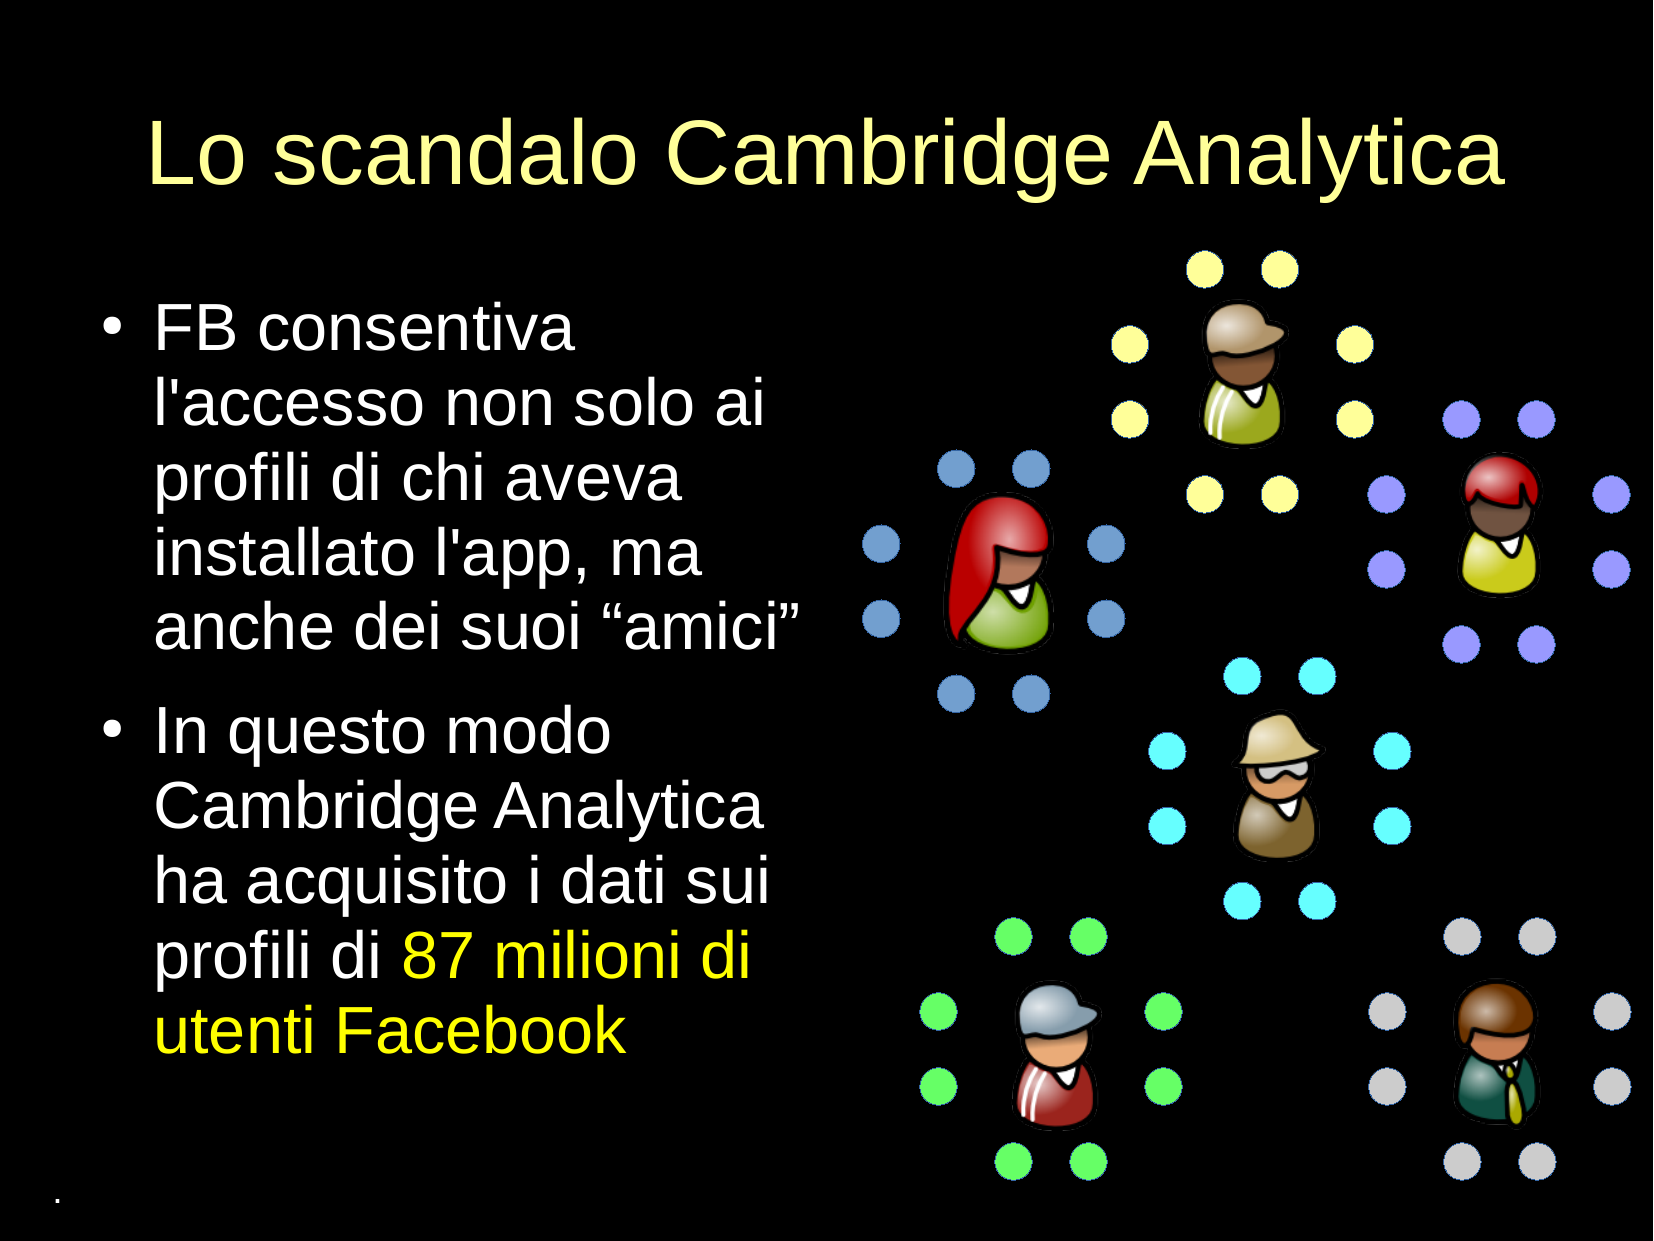

# Lo scandalo Cambridge Analytica
FB consentiva l'accesso non solo ai profili di chi aveva installato l'app, ma anche dei suoi “amici”
In questo modo Cambridge Analytica ha acquisito i dati sui profili di 87 milioni di utenti Facebook
.